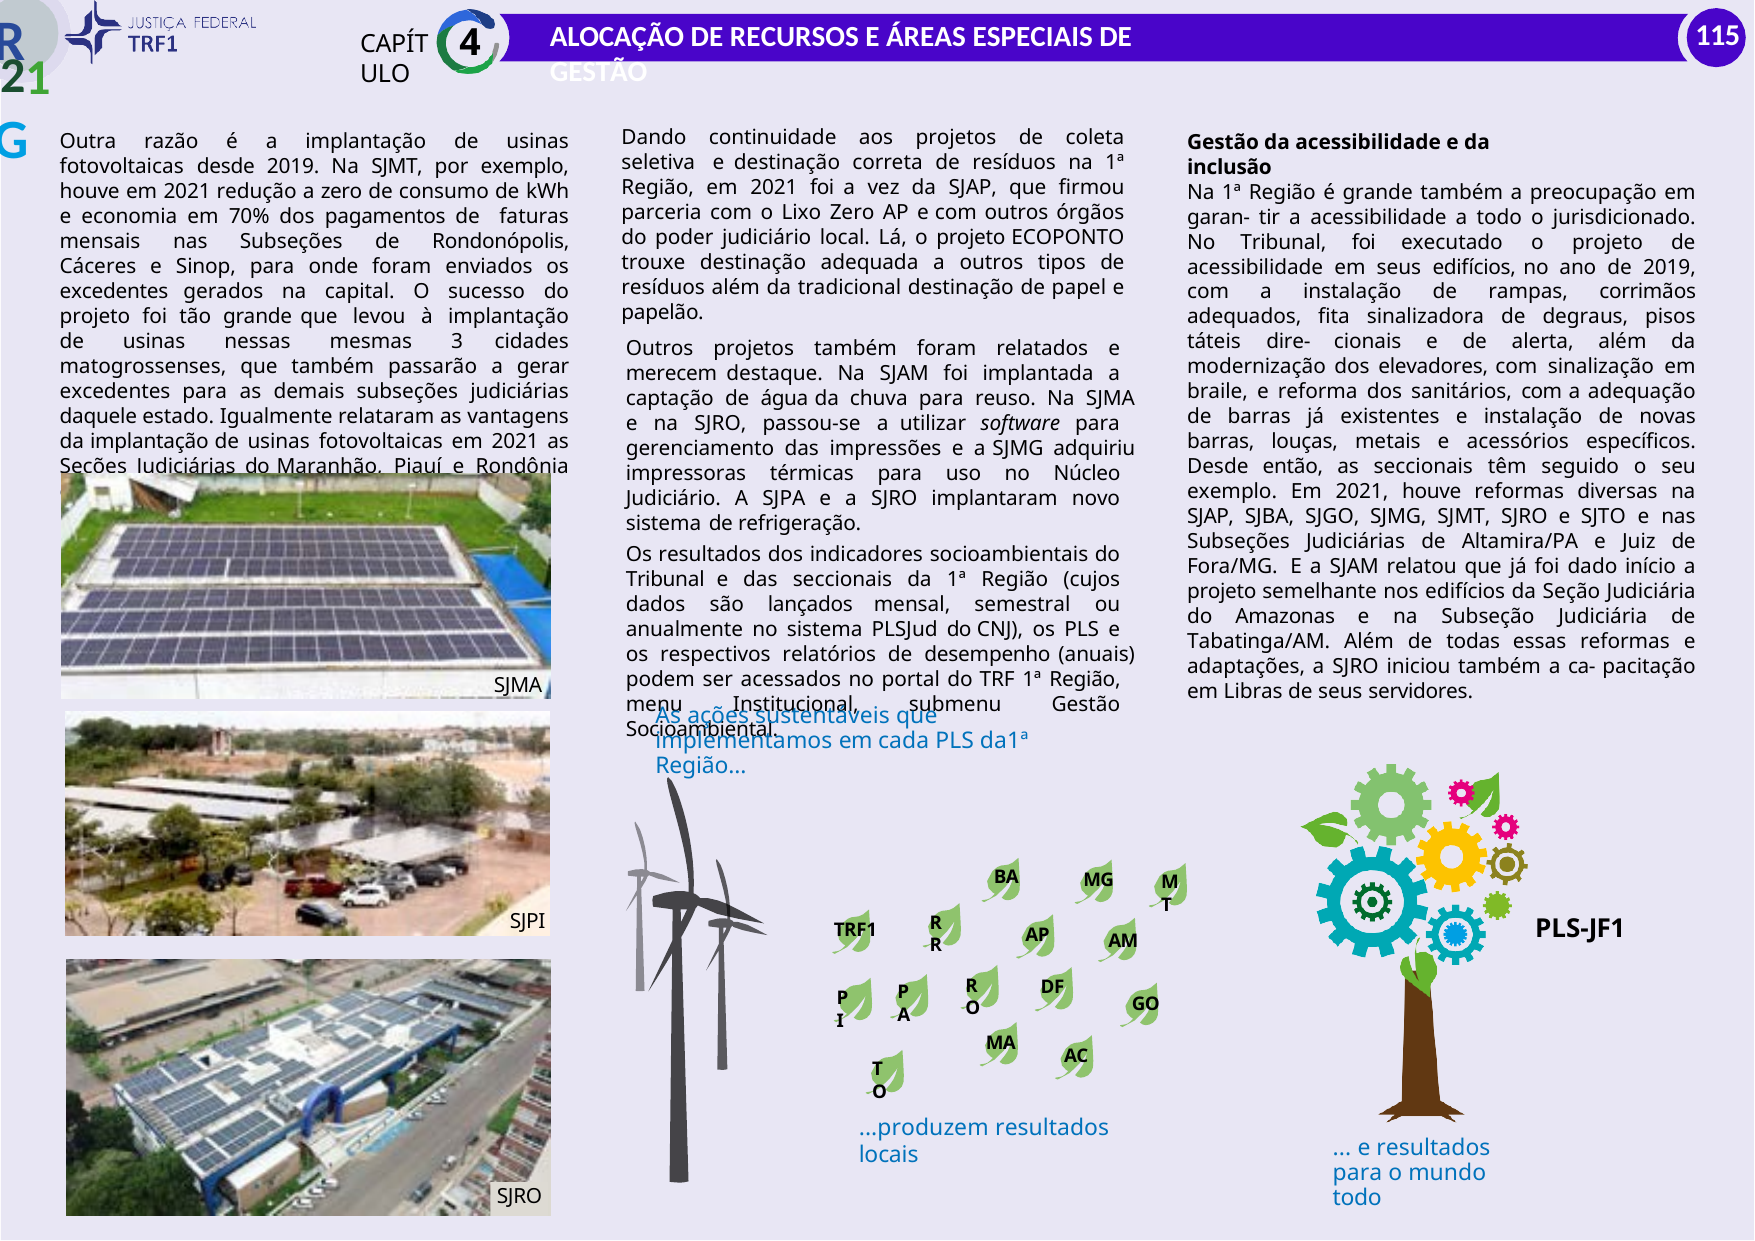

RG
115
21
ALOCAÇÃO DE RECURSOS E ÁREAS ESPECIAIS DE GESTÃO
4
CAPÍTULO
Dando continuidade aos projetos de coleta seletiva e destinação correta de resíduos na 1ª Região, em 2021 foi a vez da SJAP, que firmou parceria com o Lixo Zero AP e com outros órgãos do poder judiciário local. Lá, o projeto ECOPONTO trouxe destinação adequada a outros tipos de resíduos além da tradicional destinação de papel e papelão.
Outros projetos também foram relatados e merecem destaque. Na SJAM foi implantada a captação de água da chuva para reuso. Na SJMA e na SJRO, passou-se a utilizar software para gerenciamento das impressões e a SJMG adquiriu impressoras térmicas para uso no Núcleo Judiciário. A SJPA e a SJRO implantaram novo sistema de refrigeração.
Os resultados dos indicadores socioambientais do Tribunal e das seccionais da 1ª Região (cujos dados são lançados mensal, semestral ou anualmente no sistema PLSJud do CNJ), os PLS e os respectivos relatórios de desempenho (anuais) podem ser acessados no portal do TRF 1ª Região, menu Institucional, submenu Gestão Socioambiental.
Outra razão é a implantação de usinas fotovoltaicas desde 2019. Na SJMT, por exemplo, houve em 2021 redução a zero de consumo de kWh e economia em 70% dos pagamentos de faturas mensais nas Subseções de Rondonópolis, Cáceres e Sinop, para onde foram enviados os excedentes gerados na capital. O sucesso do projeto foi tão grande que levou à implantação de usinas nessas mesmas 3 cidades matogrossenses, que também passarão a gerar excedentes para as demais subseções judiciárias daquele estado. Igualmente relataram as vantagens da implantação de usinas fotovoltaicas em 2021 as Seções Judiciárias do Maranhão, Piauí e Rondônia e a Subseção Judiciária de Uberaba/MG.
Gestão da acessibilidade e da inclusão
Na 1ª Região é grande também a preocupação em garan- tir a acessibilidade a todo o jurisdicionado. No Tribunal, foi executado o projeto de acessibilidade em seus edifícios, no ano de 2019, com a instalação de rampas, corrimãos adequados, fita sinalizadora de degraus, pisos táteis dire- cionais e de alerta, além da modernização dos elevadores, com sinalização em braile, e reforma dos sanitários, com a adequação de barras já existentes e instalação de novas barras, louças, metais e acessórios específicos. Desde então, as seccionais têm seguido o seu exemplo. Em 2021, houve reformas diversas na SJAP, SJBA, SJGO, SJMG, SJMT, SJRO e SJTO e nas Subseções Judiciárias de Altamira/PA e Juiz de Fora/MG. E a SJAM relatou que já foi dado início a projeto semelhante nos edifícios da Seção Judiciária do Amazonas e na Subseção Judiciária de Tabatinga/AM. Além de todas essas reformas e adaptações, a SJRO iniciou também a ca- pacitação em Libras de seus servidores.
SJMA
As ações sustentáveis que implementamos em cada PLS da1ª Região...
BA
MG
MT
SJPI
RR
PLS-JF1
TRF1
AP
AM
RO
DF
PA
PI
GO
MA
AC
TO
...produzem resultados locais
... e resultados para o mundo todo
SJRO